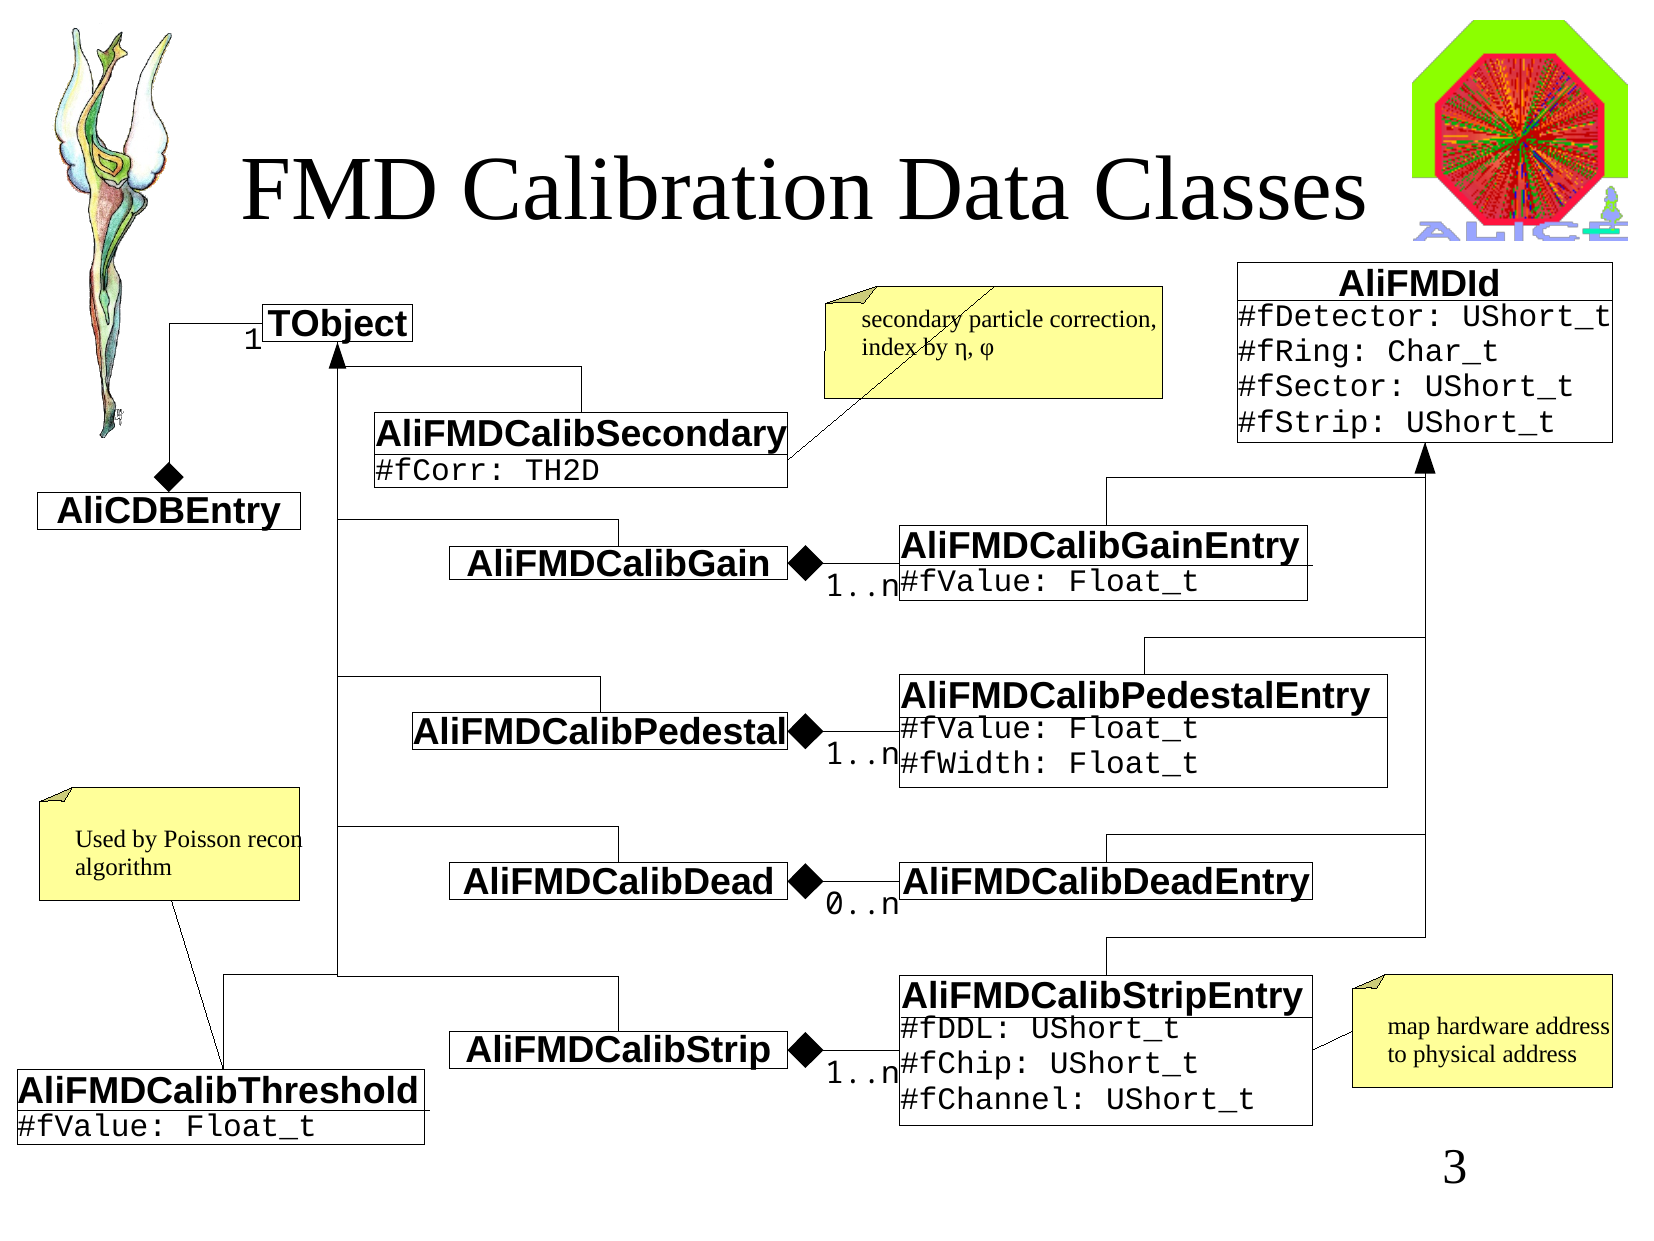

# FMD Calibration Data Classes
AliFMDId
#fDetector: UShort_t
#fRing: Char_t
#fSector: UShort_t
#fStrip: UShort_t
secondary particle correction,
index by η, φ
TObject
AliFMDCalibSecondary
#fCorr: TH2D
AliCDBEntry
AliFMDCalibGainEntry
#fValue: Float_t
AliFMDCalibGain
AliFMDCalibPedestalEntry
#fValue: Float_t
#fWidth: Float_t
AliFMDCalibPedestal
Used by Poisson recon
algorithm
AliFMDCalibDead
AliFMDCalibDeadEntry
map hardware address
to physical address
AliFMDCalibStripEntry
#fDDL: UShort_t
#fChip: UShort_t
#fChannel: UShort_t
AliFMDCalibStrip
AliFMDCalibThreshold
#fValue: Float_t